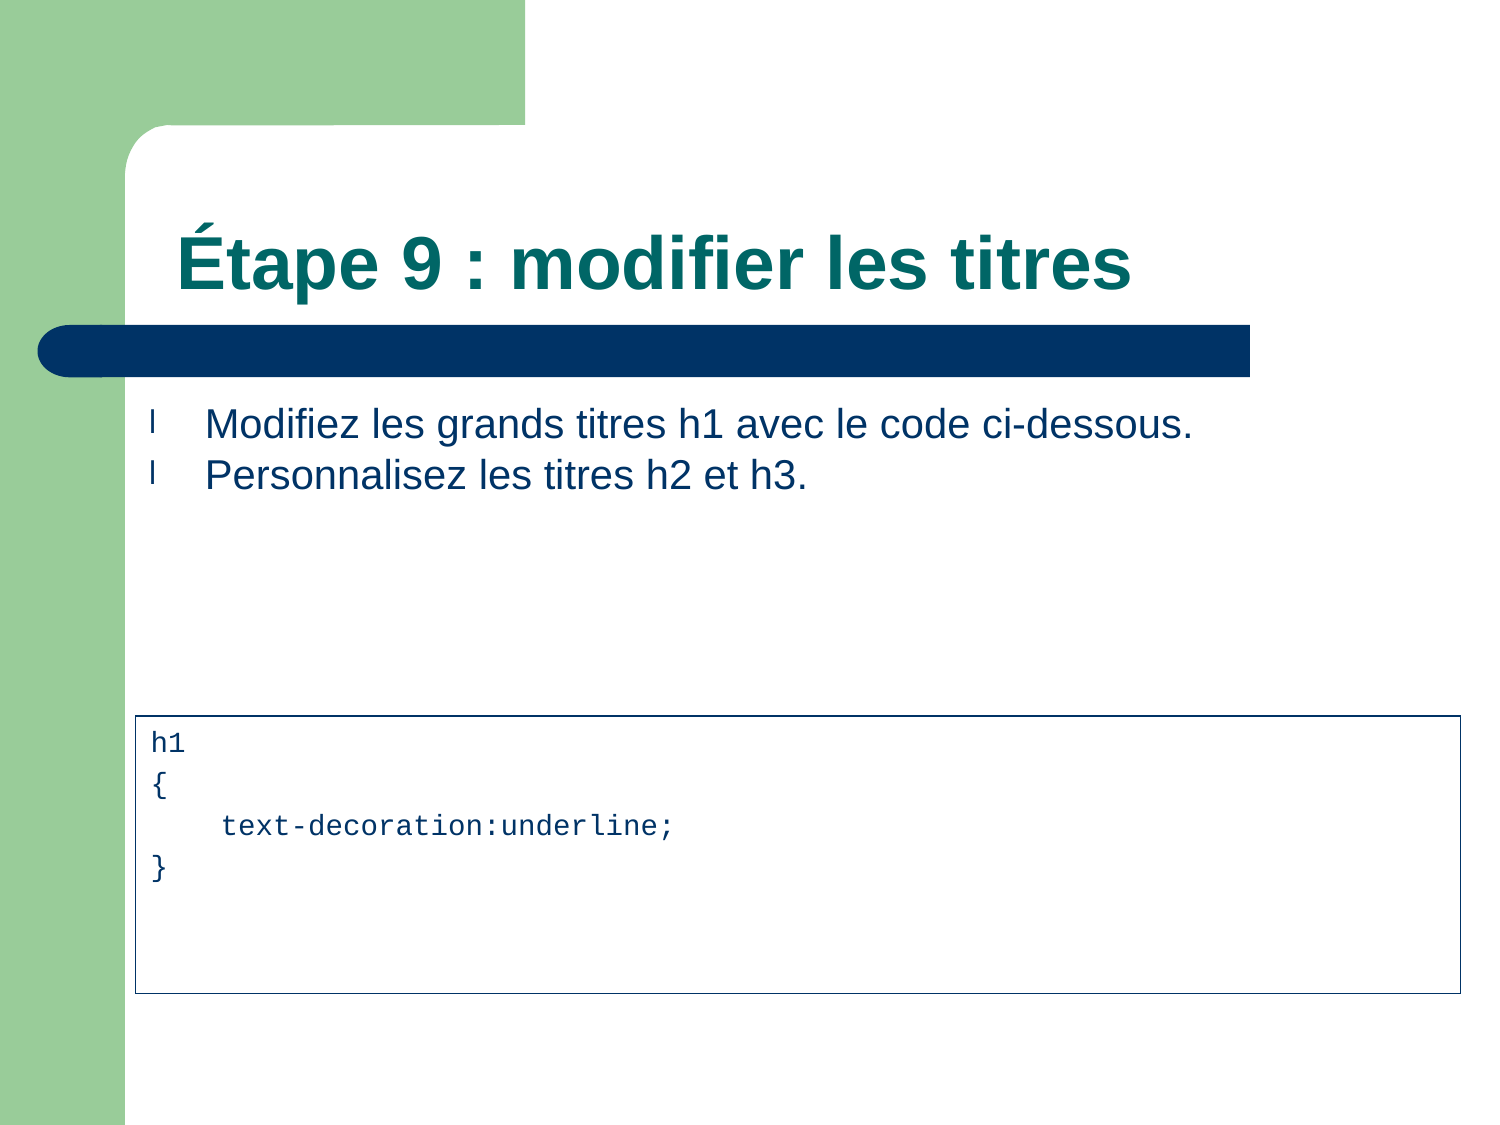

# Étape 9 : modifier les titres
Modifiez les grands titres h1 avec le code ci-dessous.
Personnalisez les titres h2 et h3.
h1
{
 text-decoration:underline;
}